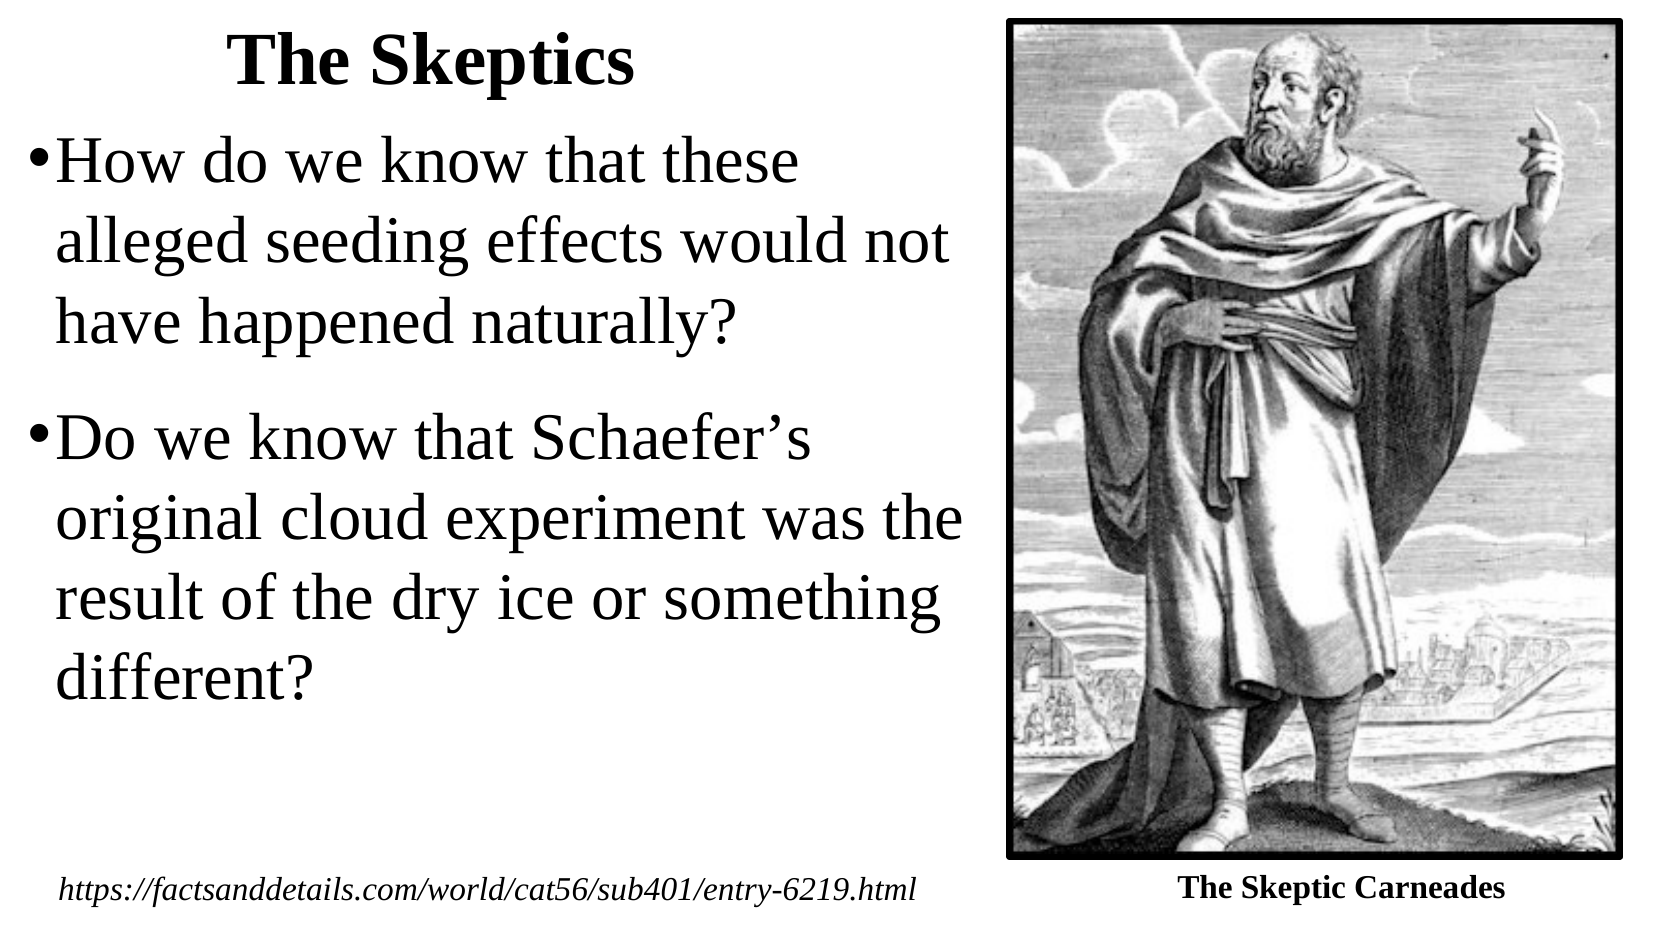

# The Skeptics
How do we know that these alleged seeding effects would not have happened naturally?
Do we know that Schaefer’s original cloud experiment was the result of the dry ice or something different?
The Skeptic Carneades
https://factsanddetails.com/world/cat56/sub401/entry-6219.html